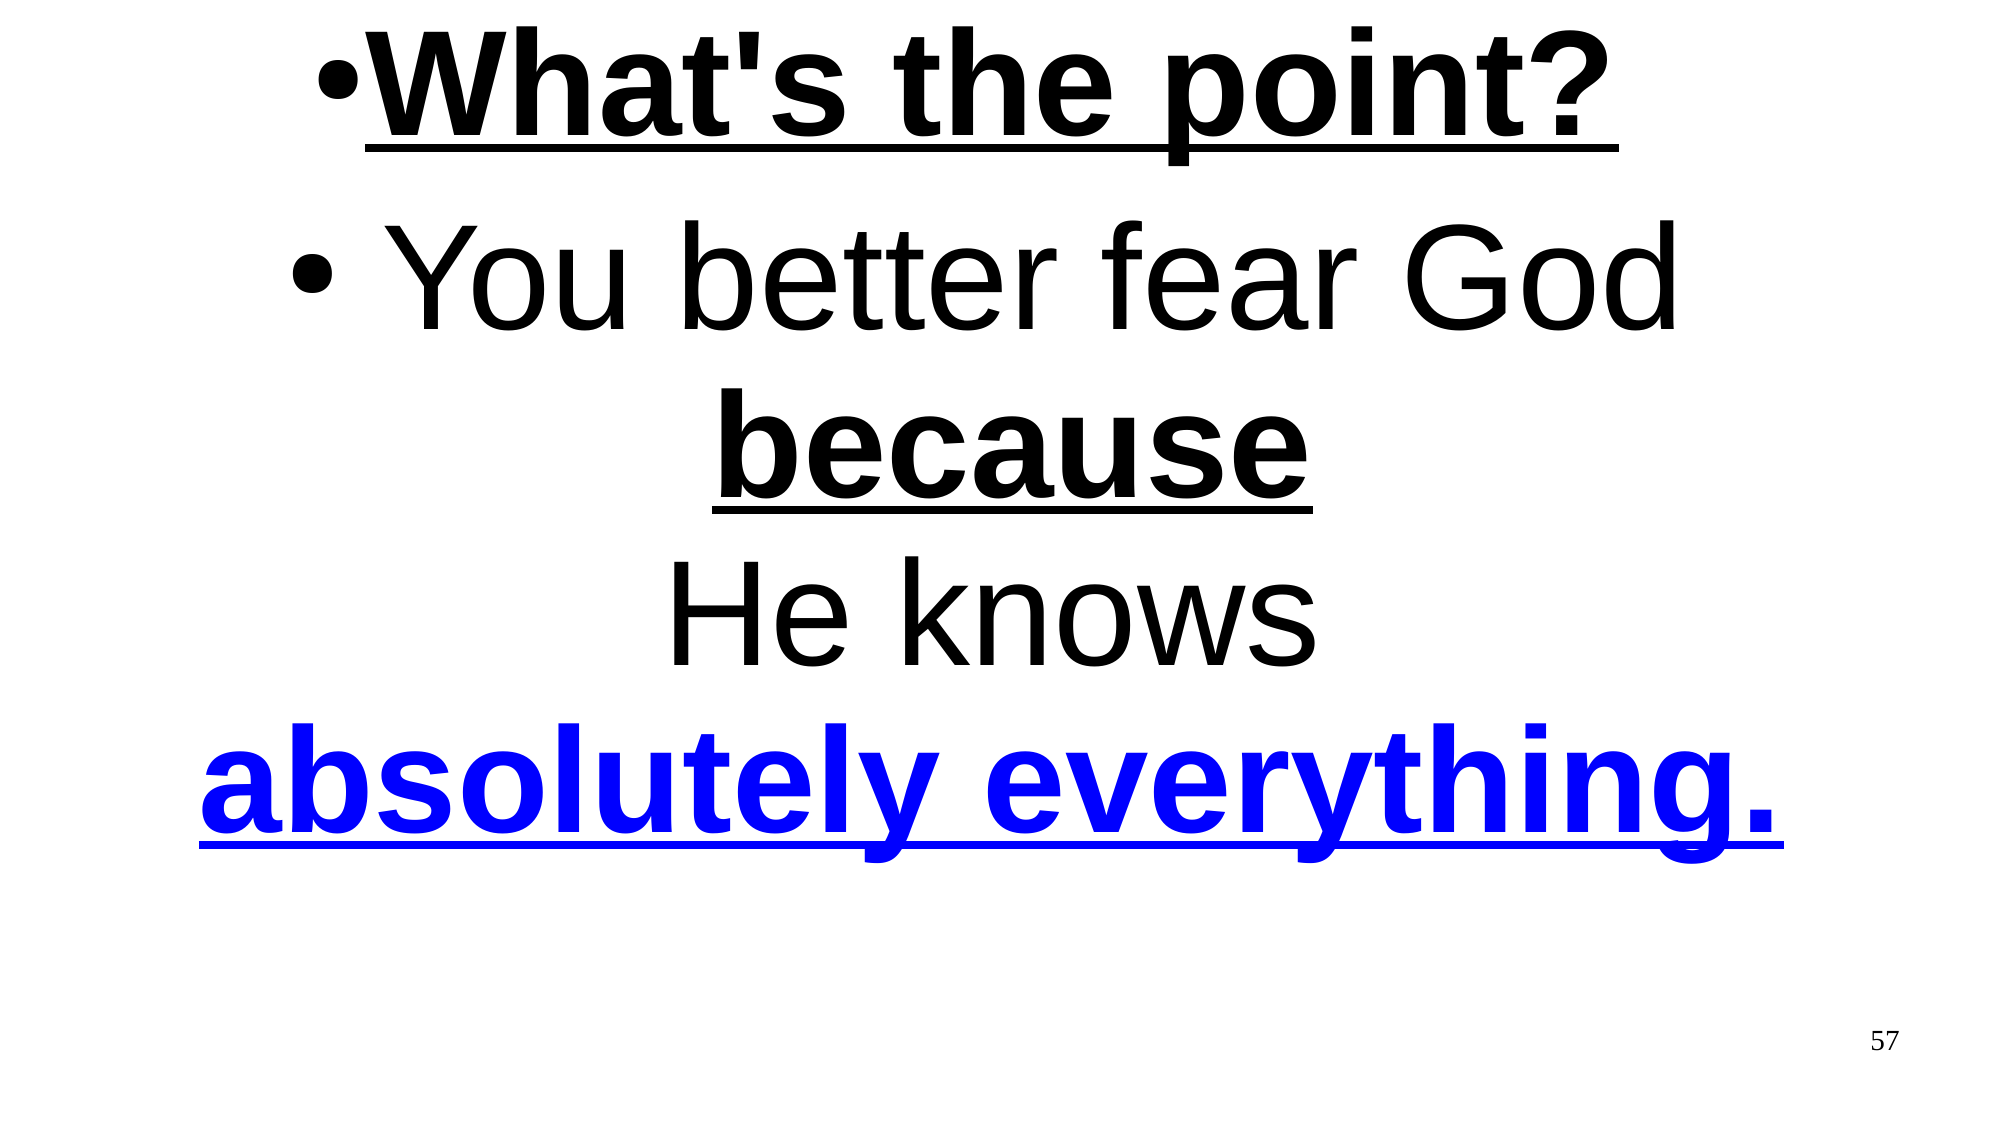

# What's the point?
 You better fear God
because
He knows
absolutely everything.
57